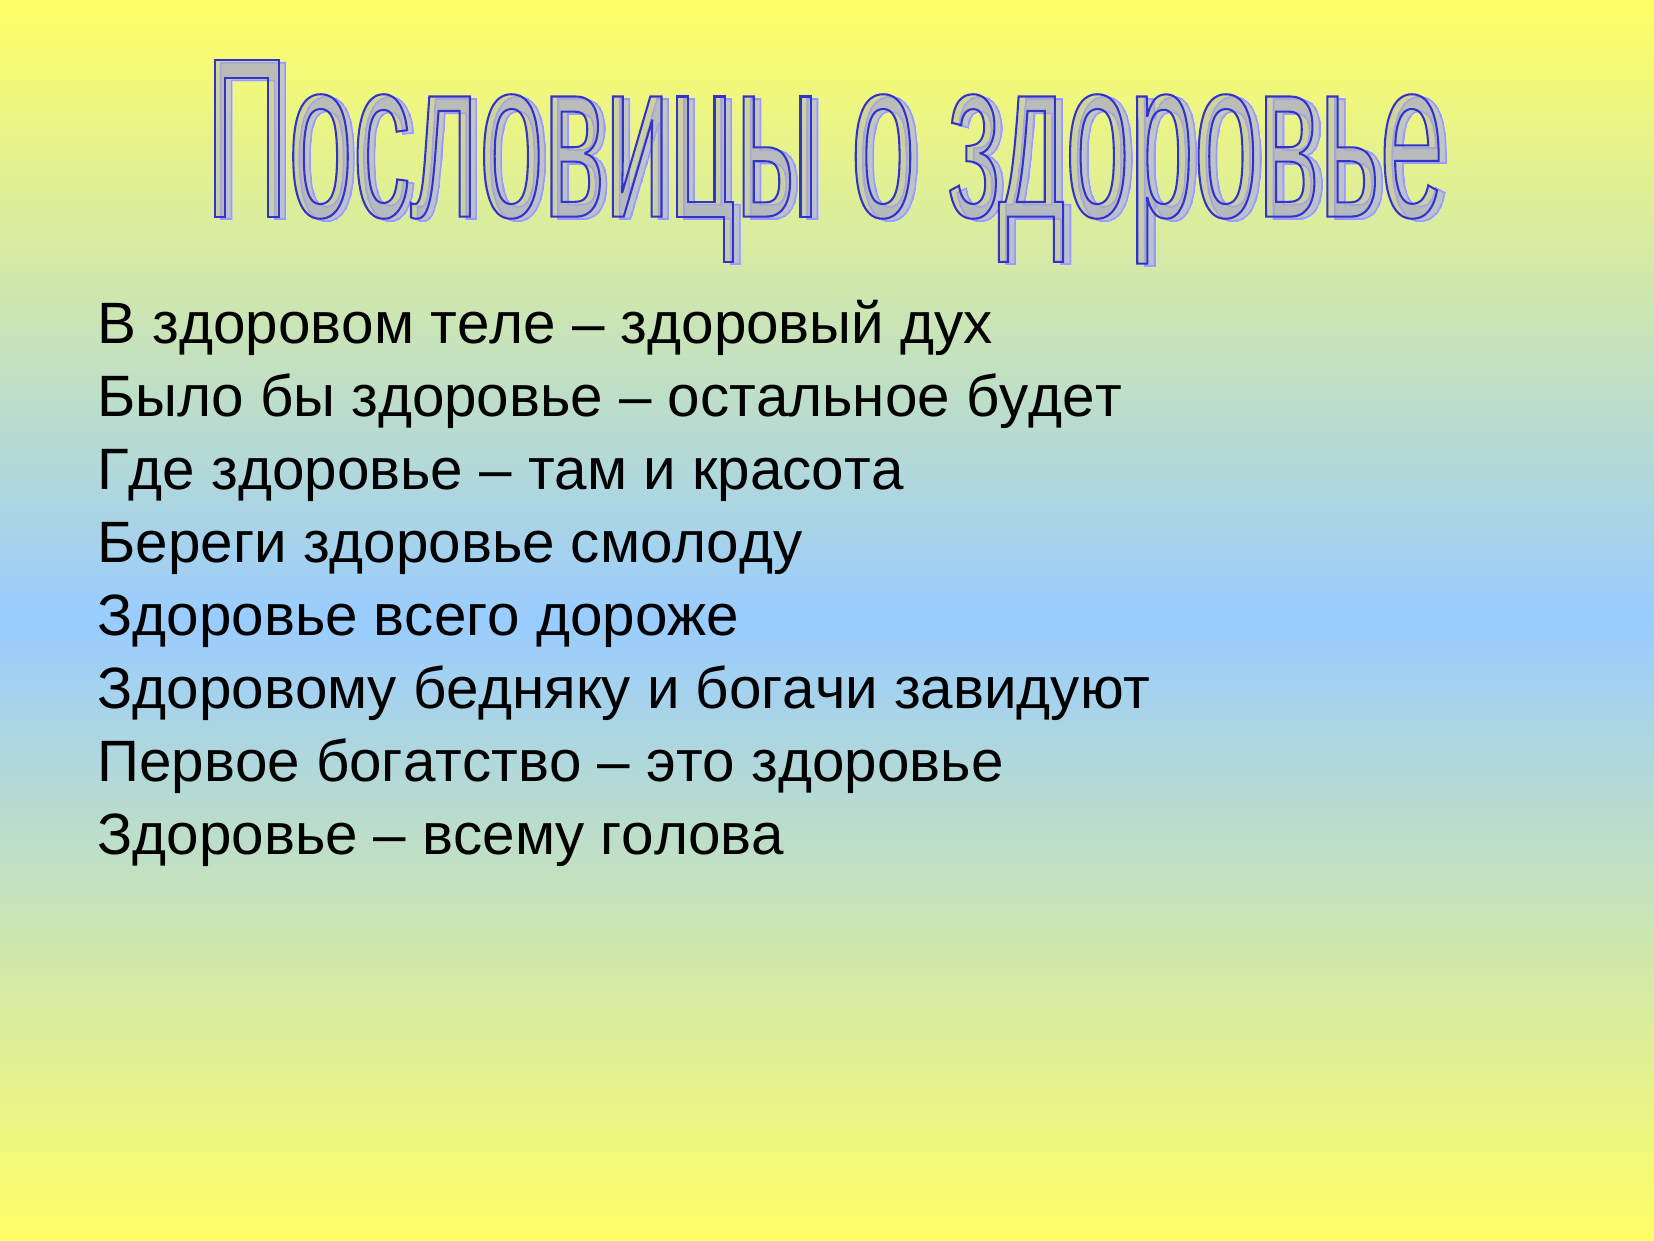

#
Пословицы о здоровье
В здоровом теле – здоровый дух
Было бы здоровье – остальное будет
Где здоровье – там и красота
Береги здоровье смолоду
Здоровье всего дороже
Здоровому бедняку и богачи завидуют
Первое богатство – это здоровье
Здоровье – всему голова